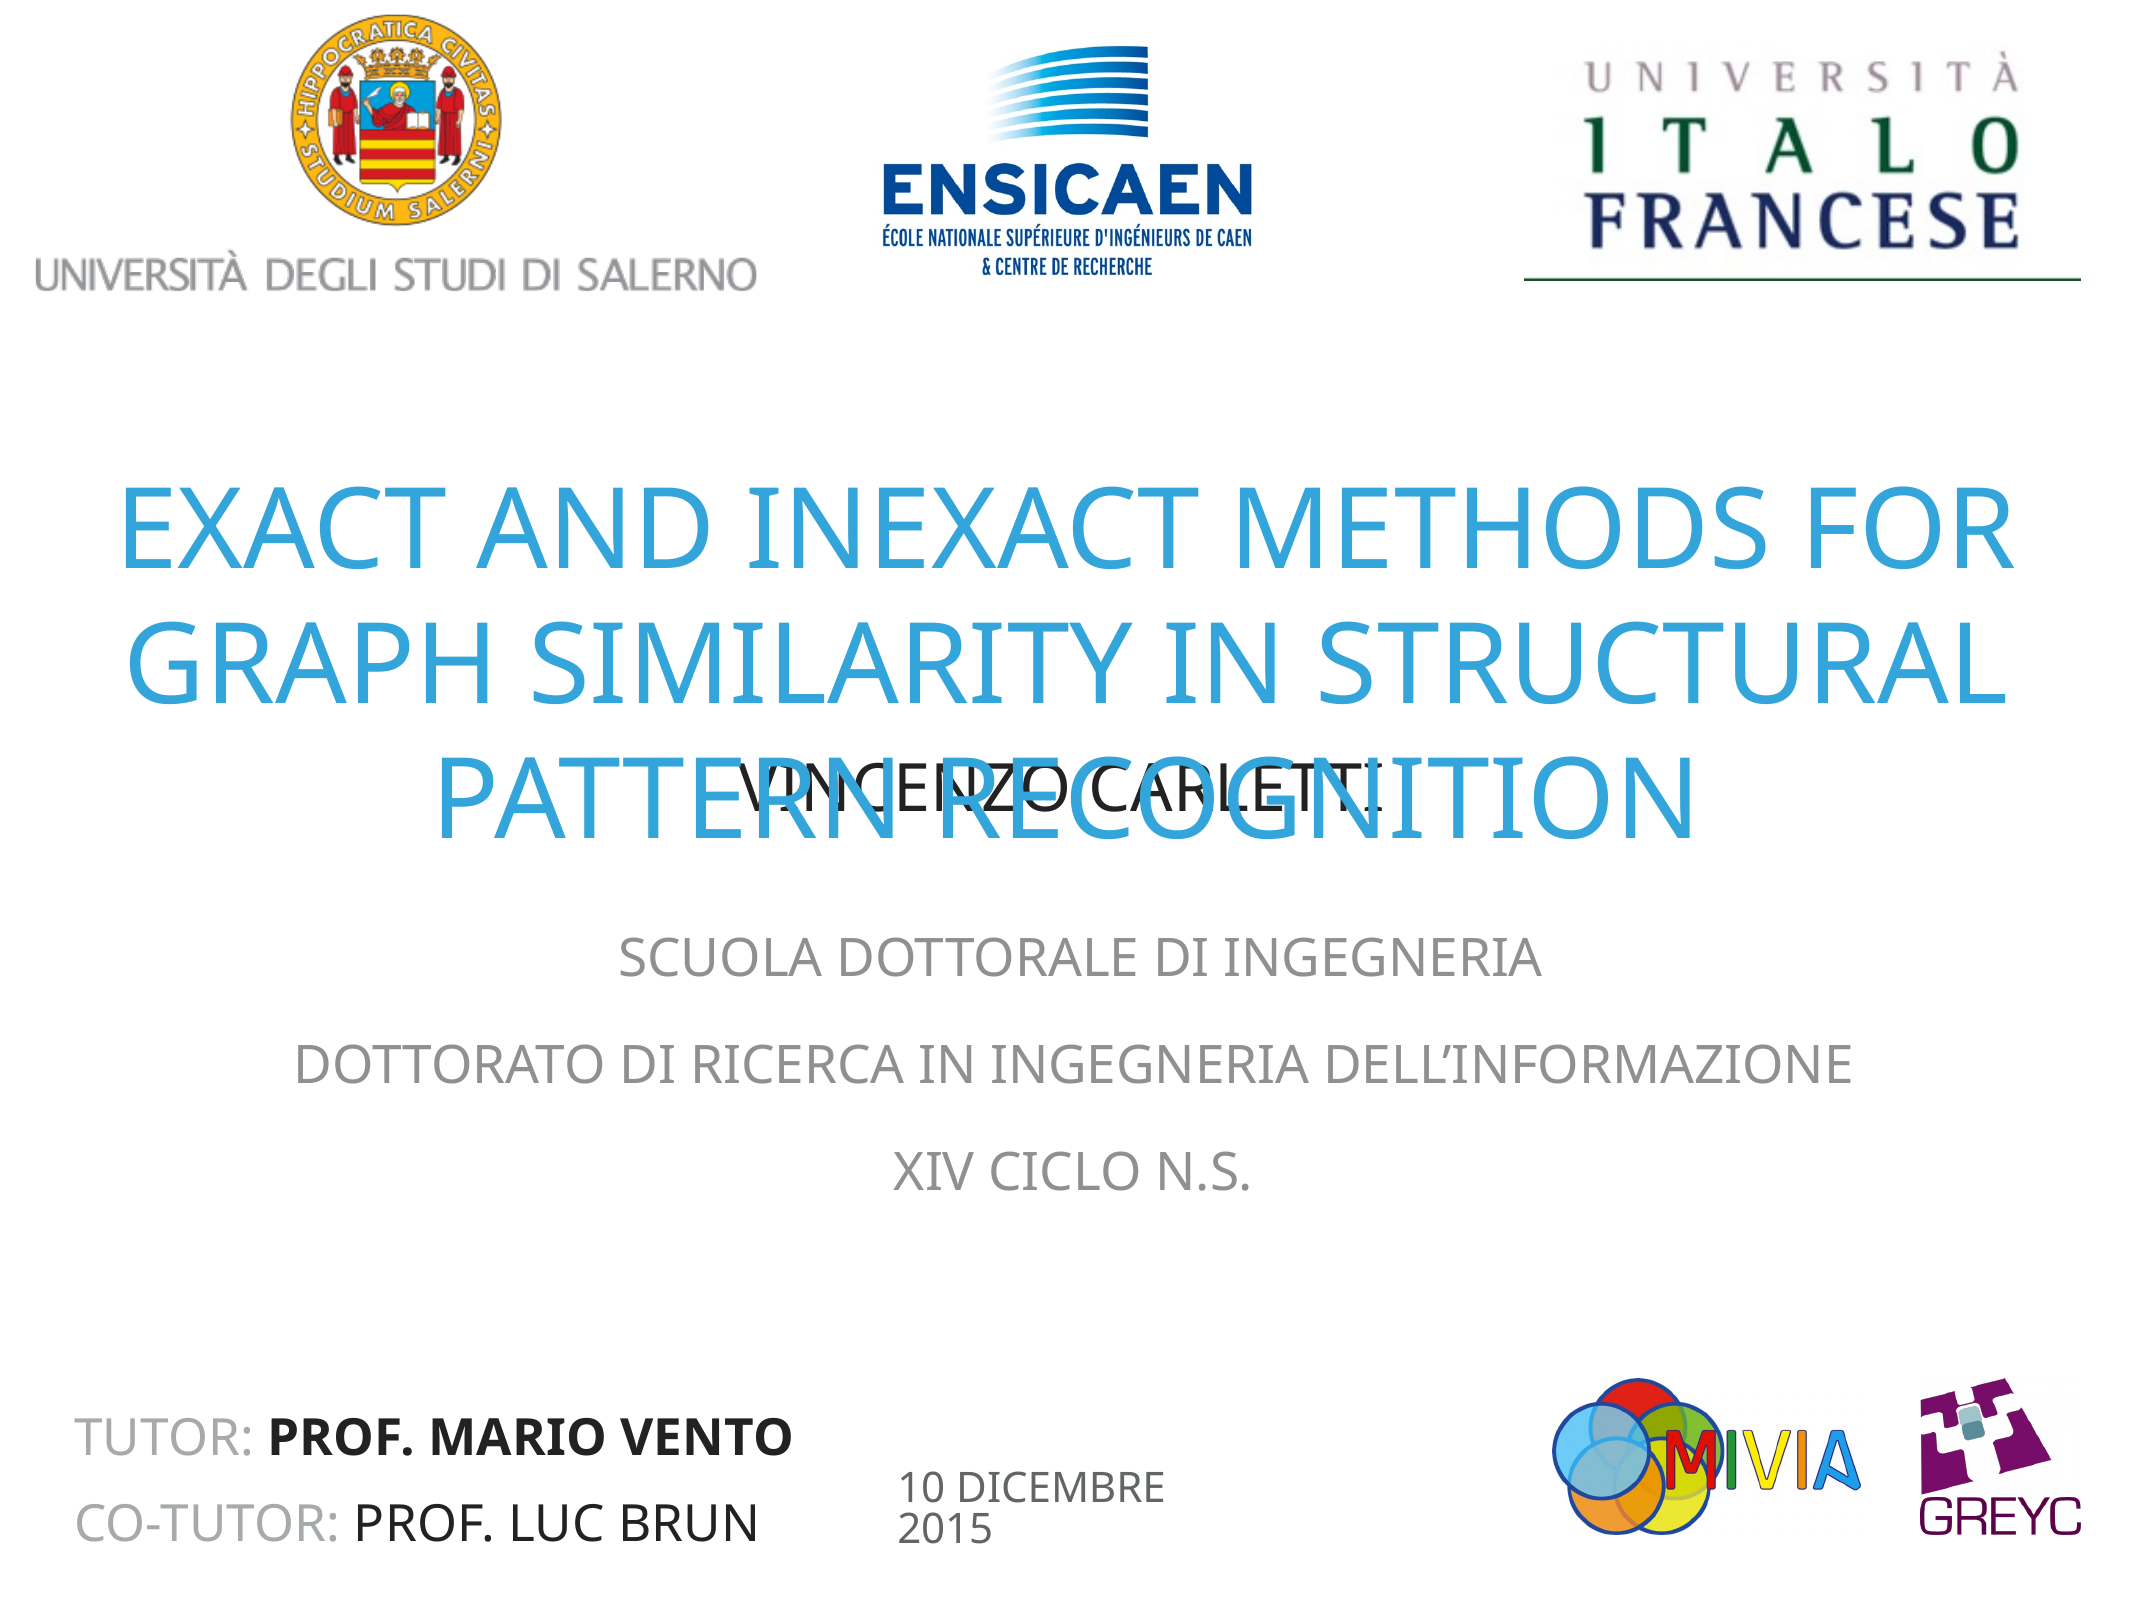

Exact and Inexact Methods for Graph Similarity in Structural Pattern Recognition
Vincenzo Carletti
Scuola Dottorale di Ingegneria
Dottorato di Ricerca in Ingegneria dell’Informazione
XIV Ciclo N.S.
#
Tutor: Prof. Mario Vento
Co-Tutor: Prof. Luc Brun
10 Dicembre 2015